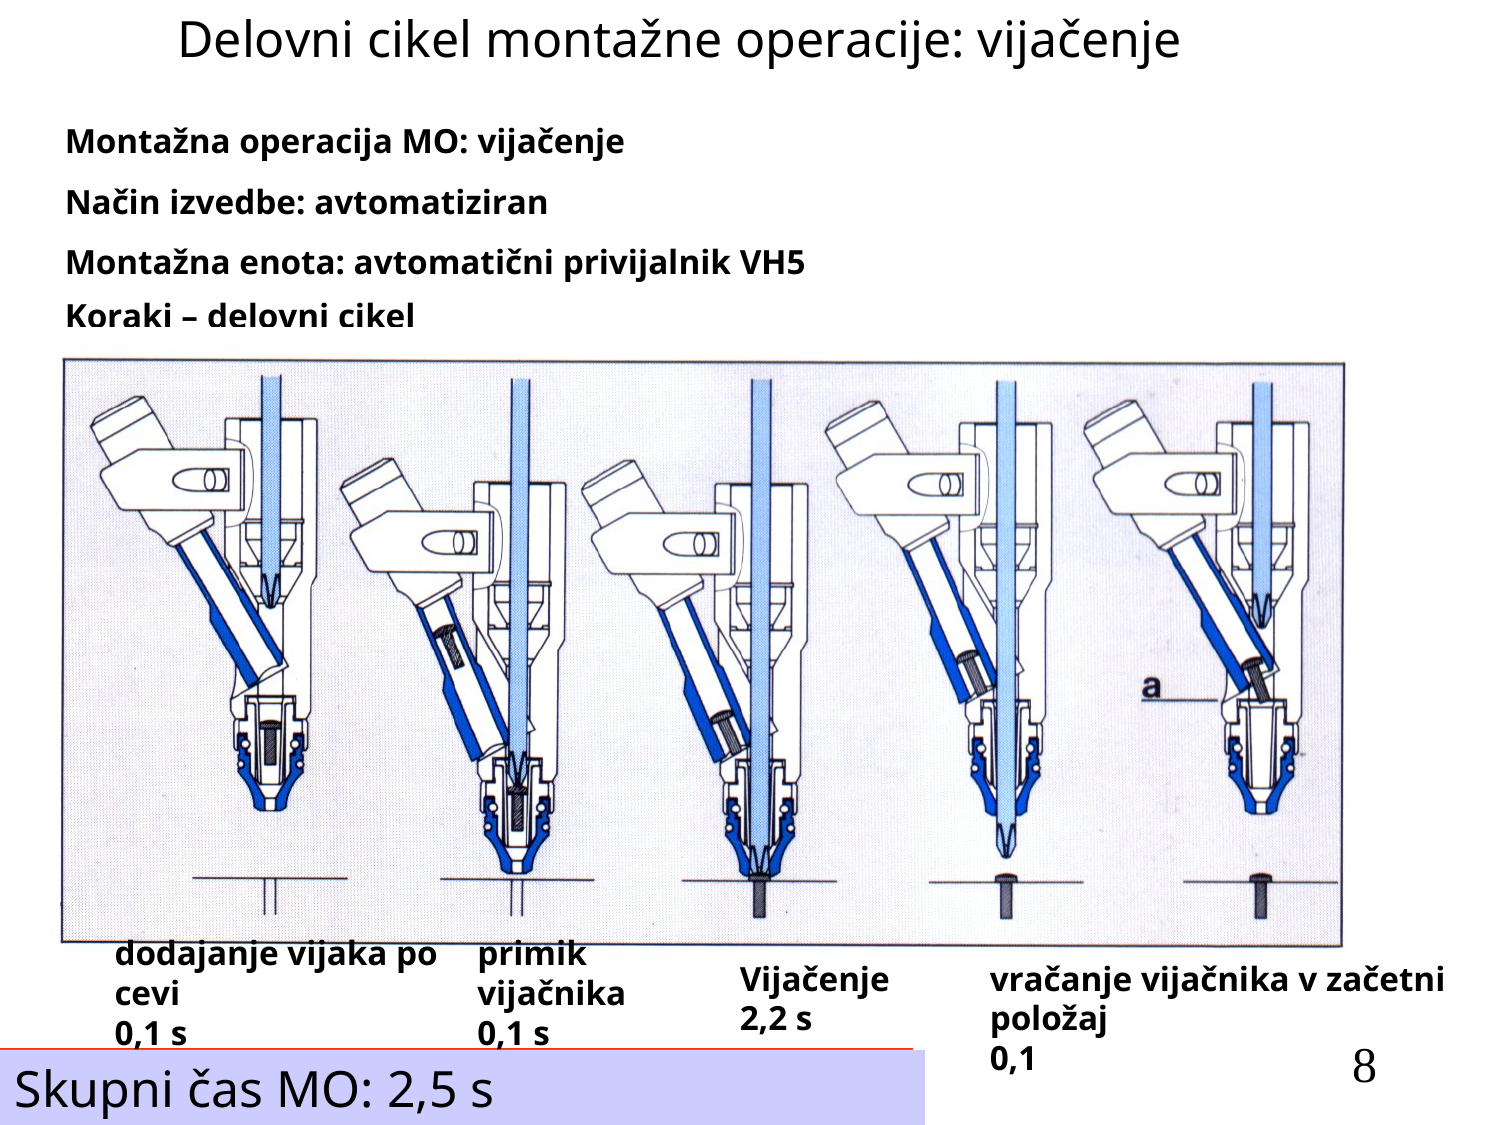

Delovni cikel montažne operacije: vijačenje
Montažna operacija MO: vijačenje
Način izvedbe: avtomatiziran
Montažna enota: avtomatični privijalnik VH5
Koraki – delovni cikel
dodajanje vijaka po cevi
0,1 s
primik vijačnika
0,1 s
Vijačenje
2,2 s
vračanje vijačnika v začetni položaj
0,1
8
Skupni čas MO: 2,5 s